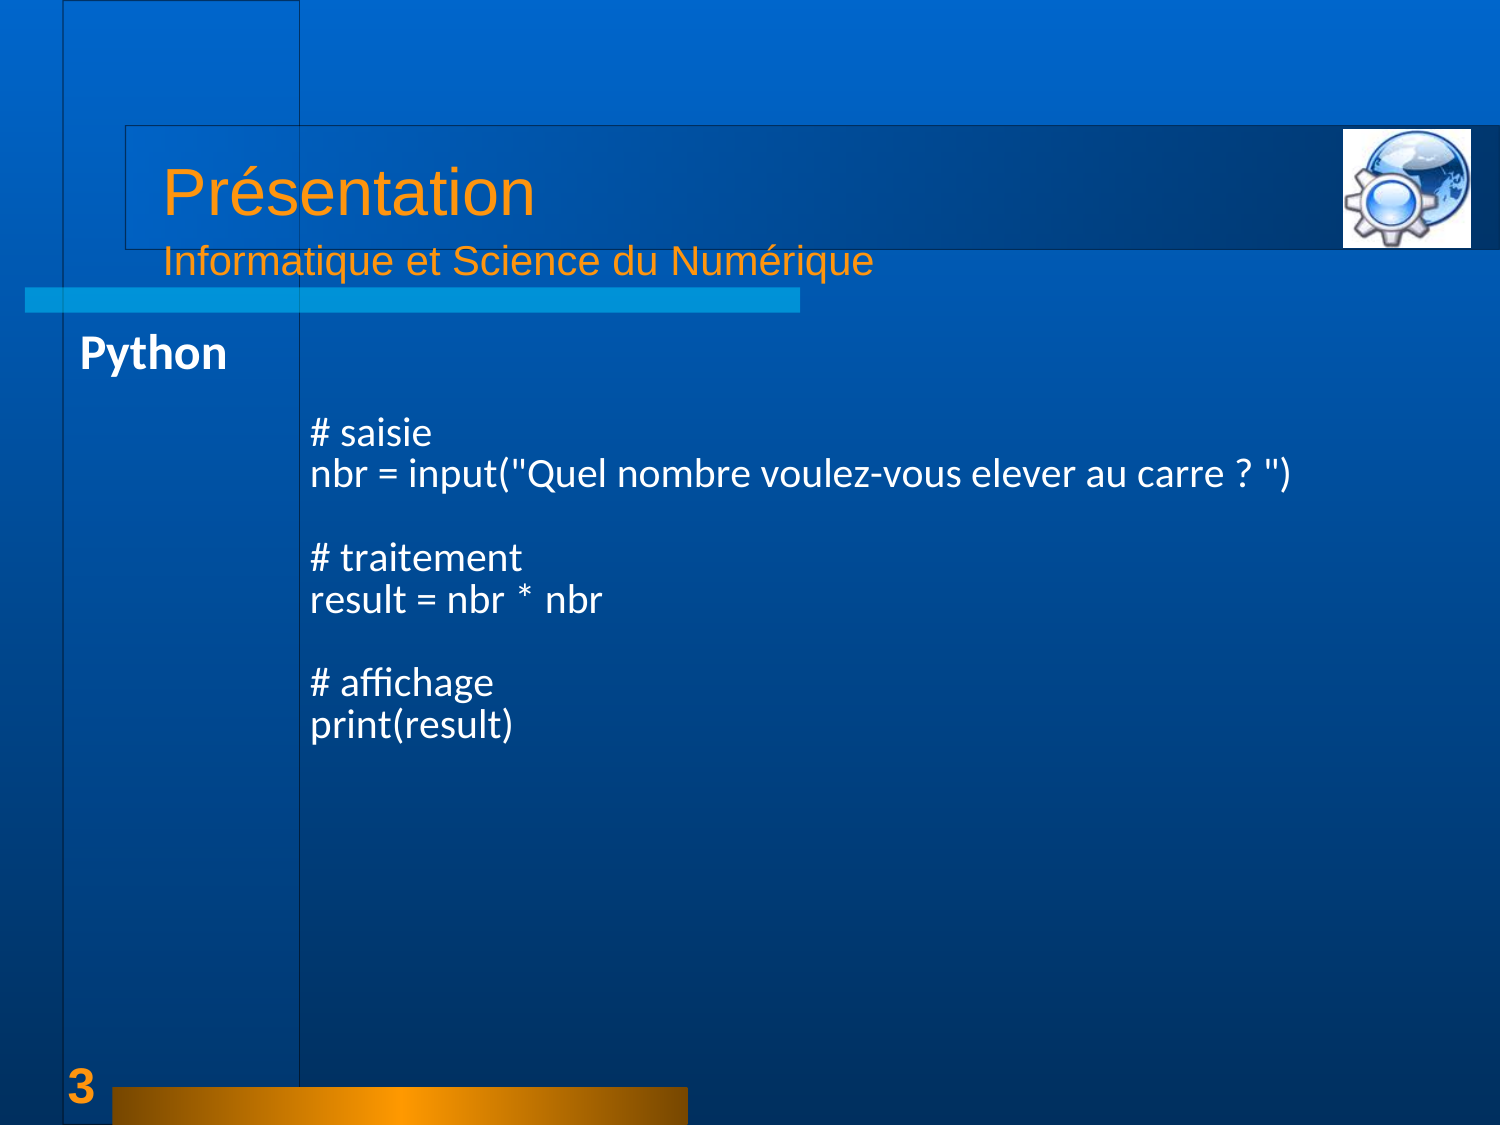

Python
# saisie
nbr = input("Quel nombre voulez-vous elever au carre ? ")
# traitement
result = nbr * nbr
# affichage
print(result)